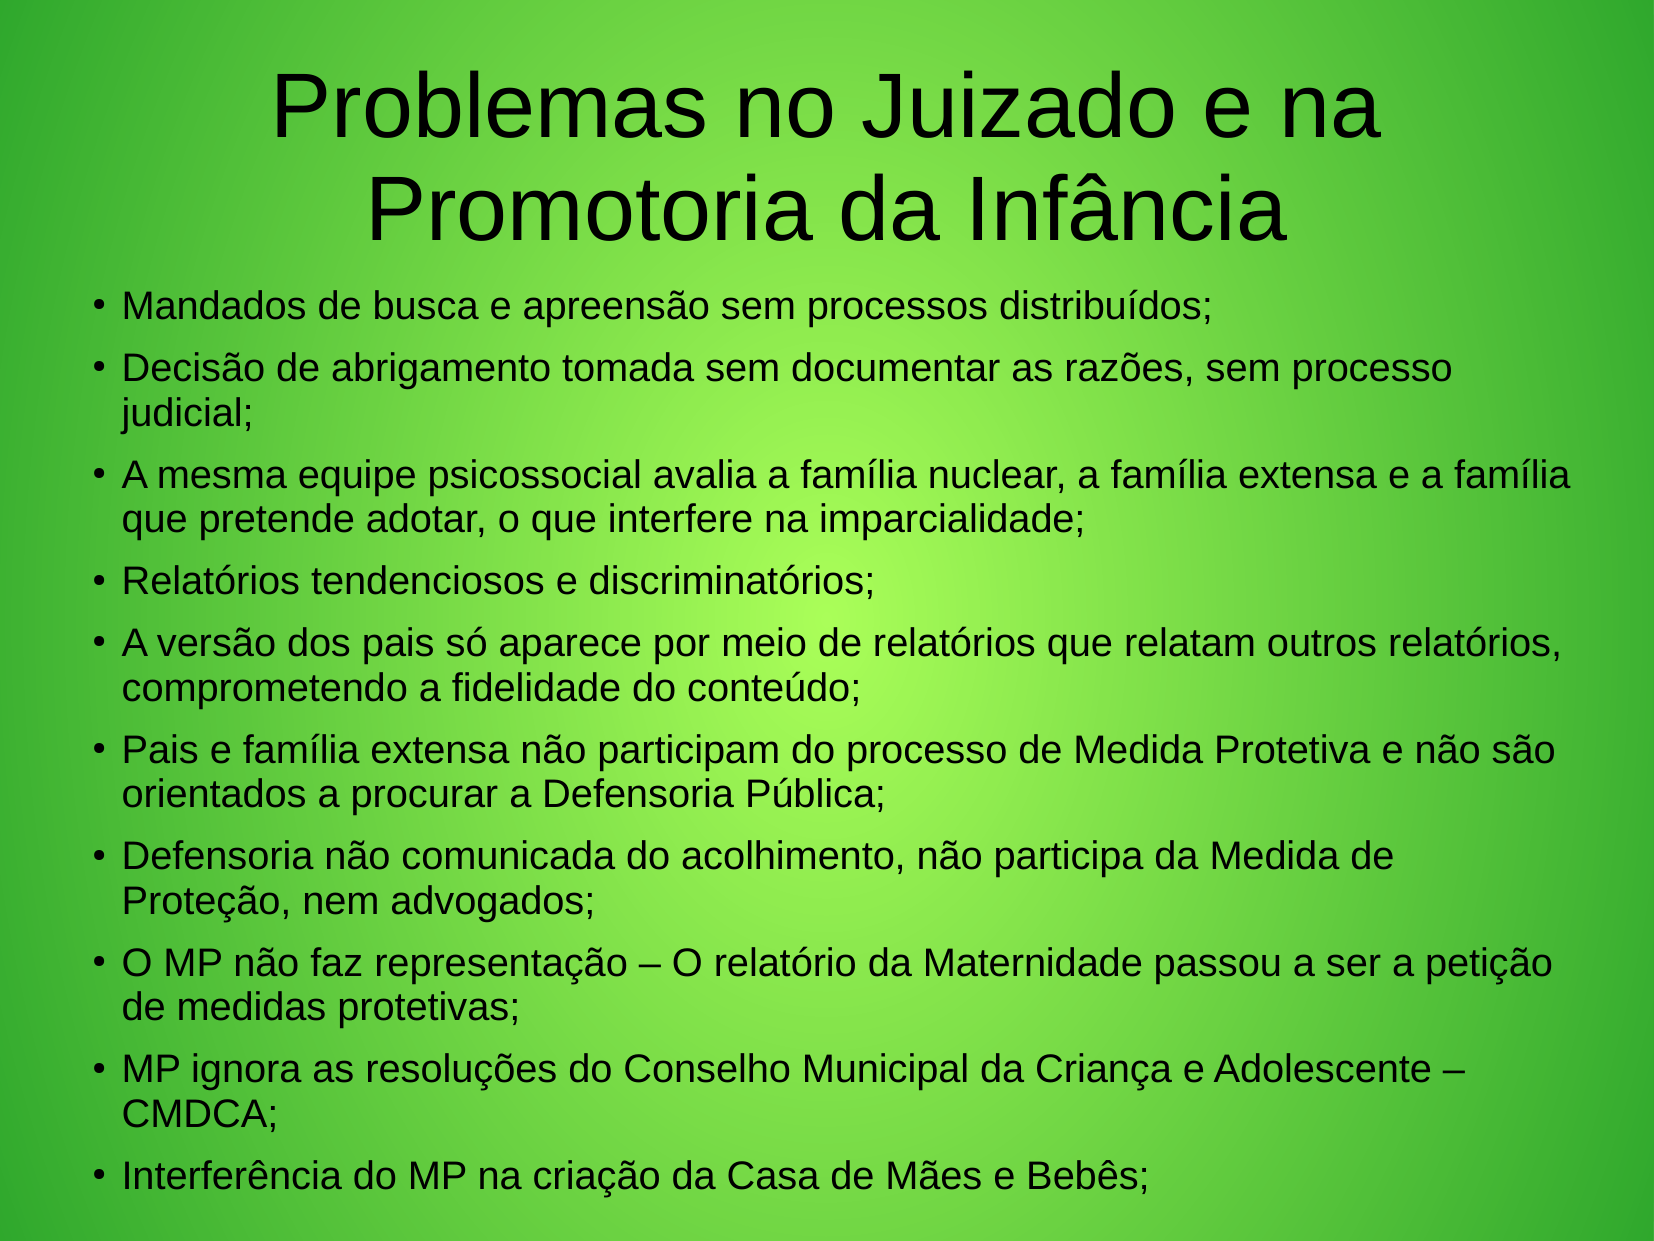

# Problemas no Juizado e na Promotoria da Infância
Mandados de busca e apreensão sem processos distribuídos;
Decisão de abrigamento tomada sem documentar as razões, sem processo judicial;
A mesma equipe psicossocial avalia a família nuclear, a família extensa e a família que pretende adotar, o que interfere na imparcialidade;
Relatórios tendenciosos e discriminatórios;
A versão dos pais só aparece por meio de relatórios que relatam outros relatórios, comprometendo a fidelidade do conteúdo;
Pais e família extensa não participam do processo de Medida Protetiva e não são orientados a procurar a Defensoria Pública;
Defensoria não comunicada do acolhimento, não participa da Medida de Proteção, nem advogados;
O MP não faz representação – O relatório da Maternidade passou a ser a petição de medidas protetivas;
MP ignora as resoluções do Conselho Municipal da Criança e Adolescente – CMDCA;
Interferência do MP na criação da Casa de Mães e Bebês;